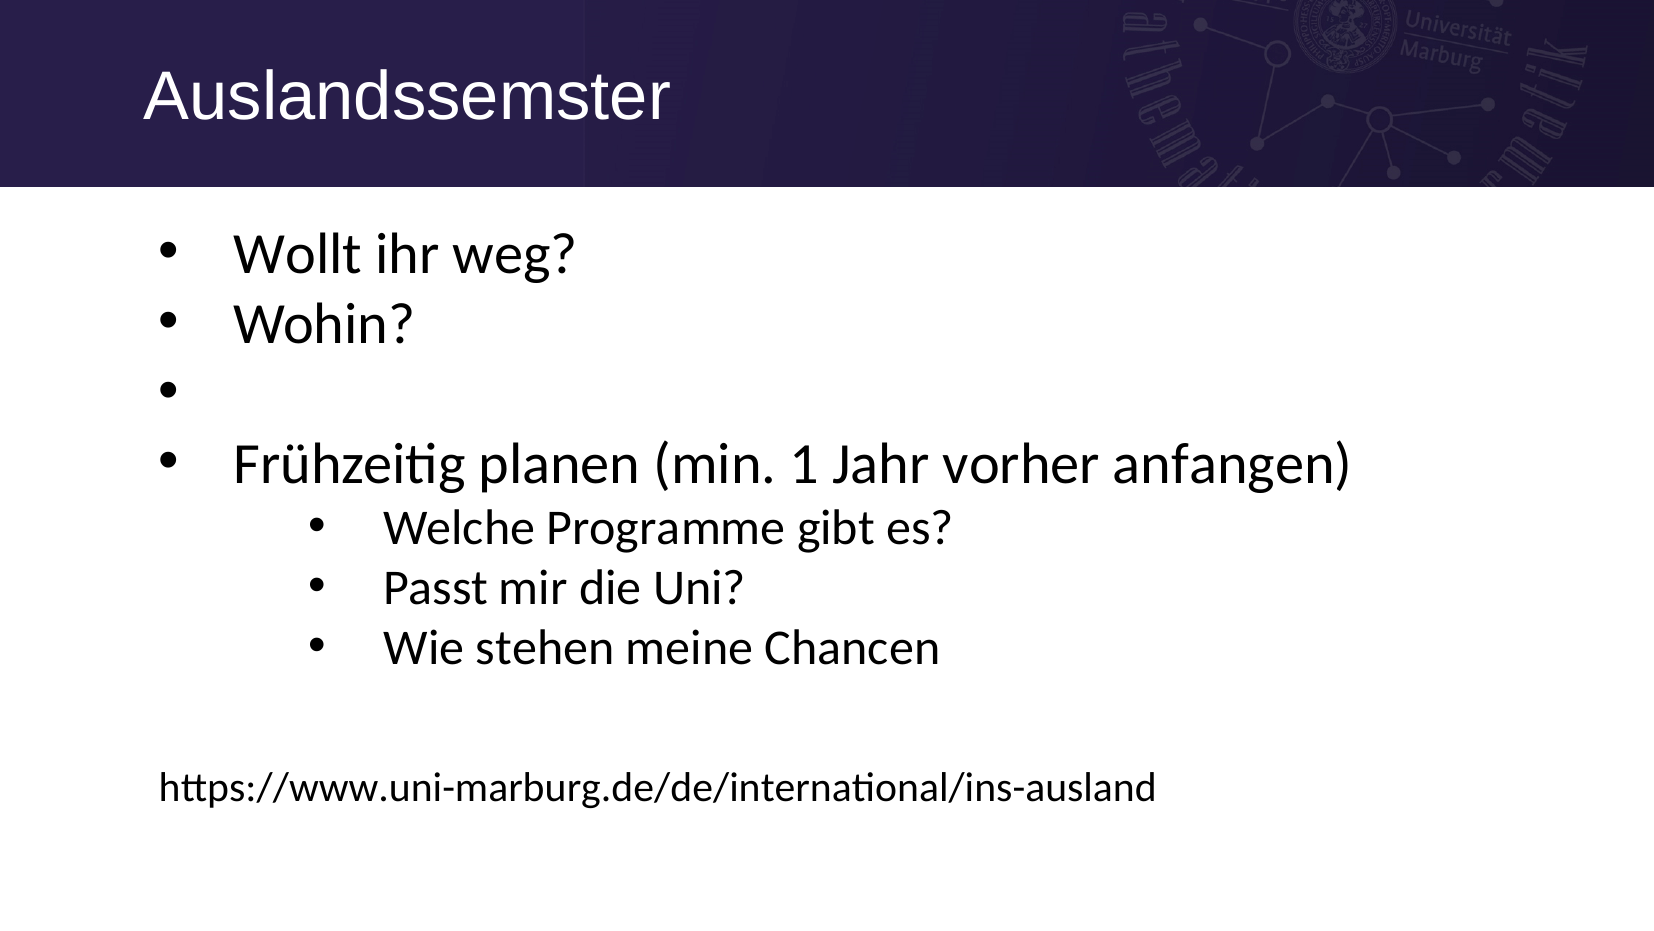

Auslandssemster
#
Wollt ihr weg?
Wohin?
Frühzeitig planen (min. 1 Jahr vorher anfangen)
Welche Programme gibt es?
Passt mir die Uni?
Wie stehen meine Chancen
https://www.uni-marburg.de/de/international/ins-ausland